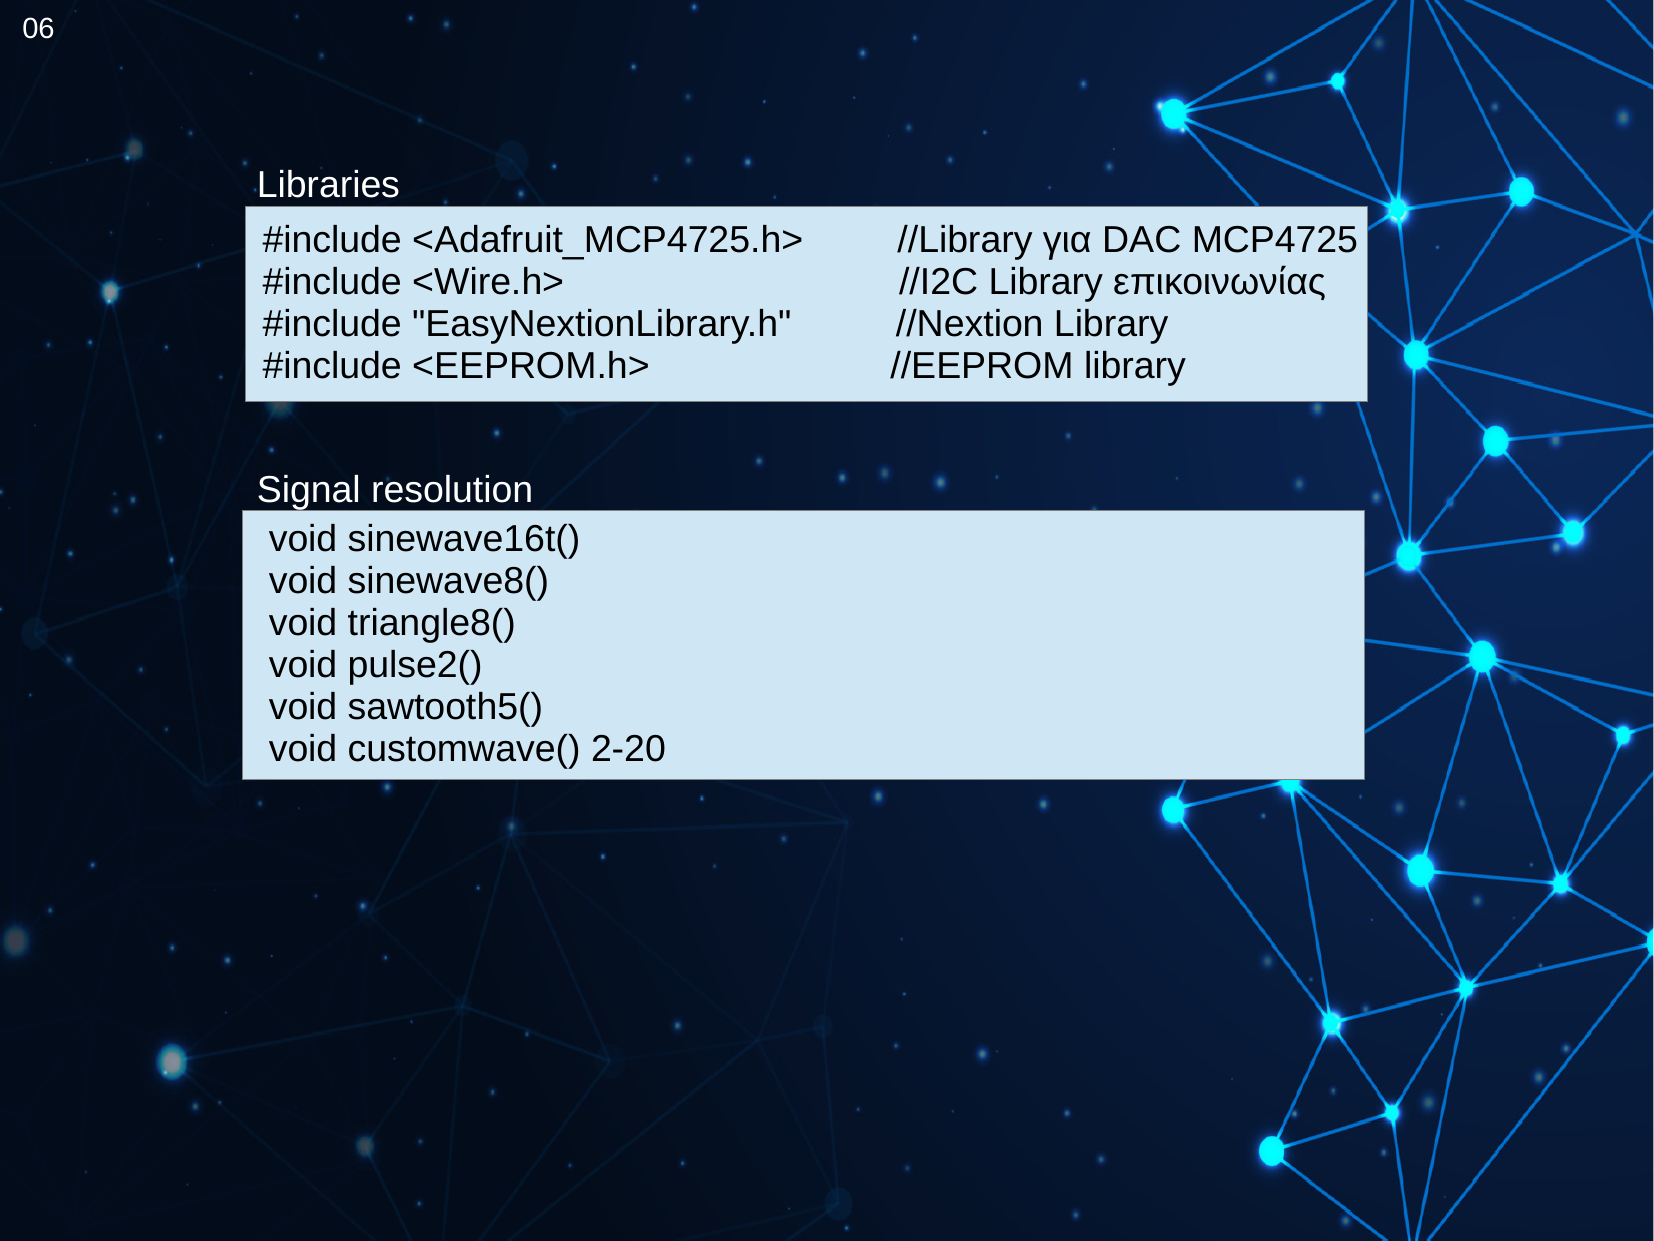

# 06
Libraries
#include <Adafruit_MCP4725.h> //Library για DAC MCP4725
#include <Wire.h> //I2C Library επικοινωνίας
#include "EasyNextionLibrary.h" //Nextion Library
#include <EEPROM.h> //EEPROM library
Signal resolution
void sinewave16t()
void sinewave8()
void triangle8()
void pulse2()
void sawtooth5()
void customwave() 2-20